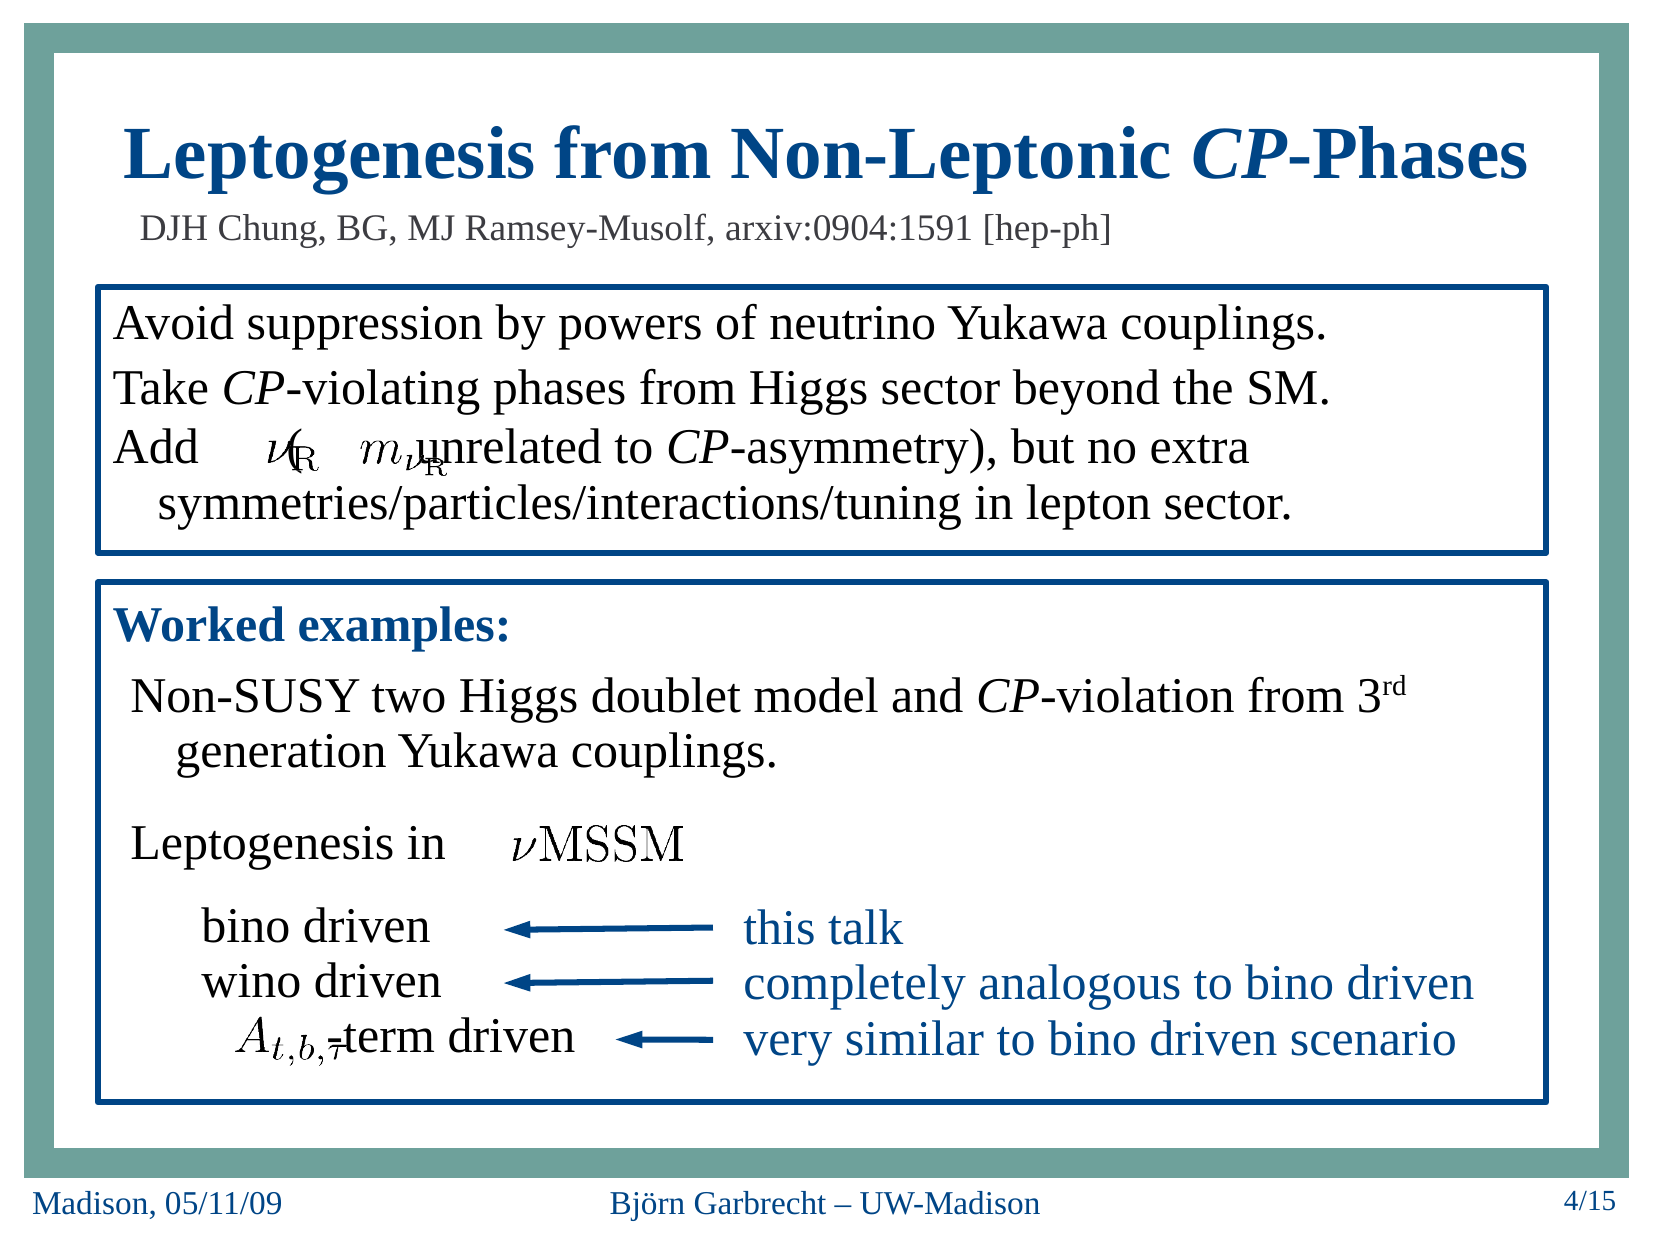

# Leptogenesis from Non-Leptonic CP-Phases
DJH Chung, BG, MJ Ramsey-Musolf, arxiv:0904:1591 [hep-ph]
Avoid suppression by powers of neutrino Yukawa couplings.
Take CP-violating phases from Higgs sector beyond the SM.
Add ( unrelated to CP-asymmetry), but no extra symmetries/particles/interactions/tuning in lepton sector.
Worked examples:
Non-SUSY two Higgs doublet model and CP-violation from 3rd generation Yukawa couplings.
Leptogenesis in
bino driven
wino driven
 -term driven
this talk
completely analogous to bino driven
very similar to bino driven scenario
Björn Garbrecht – UW-Madison
4